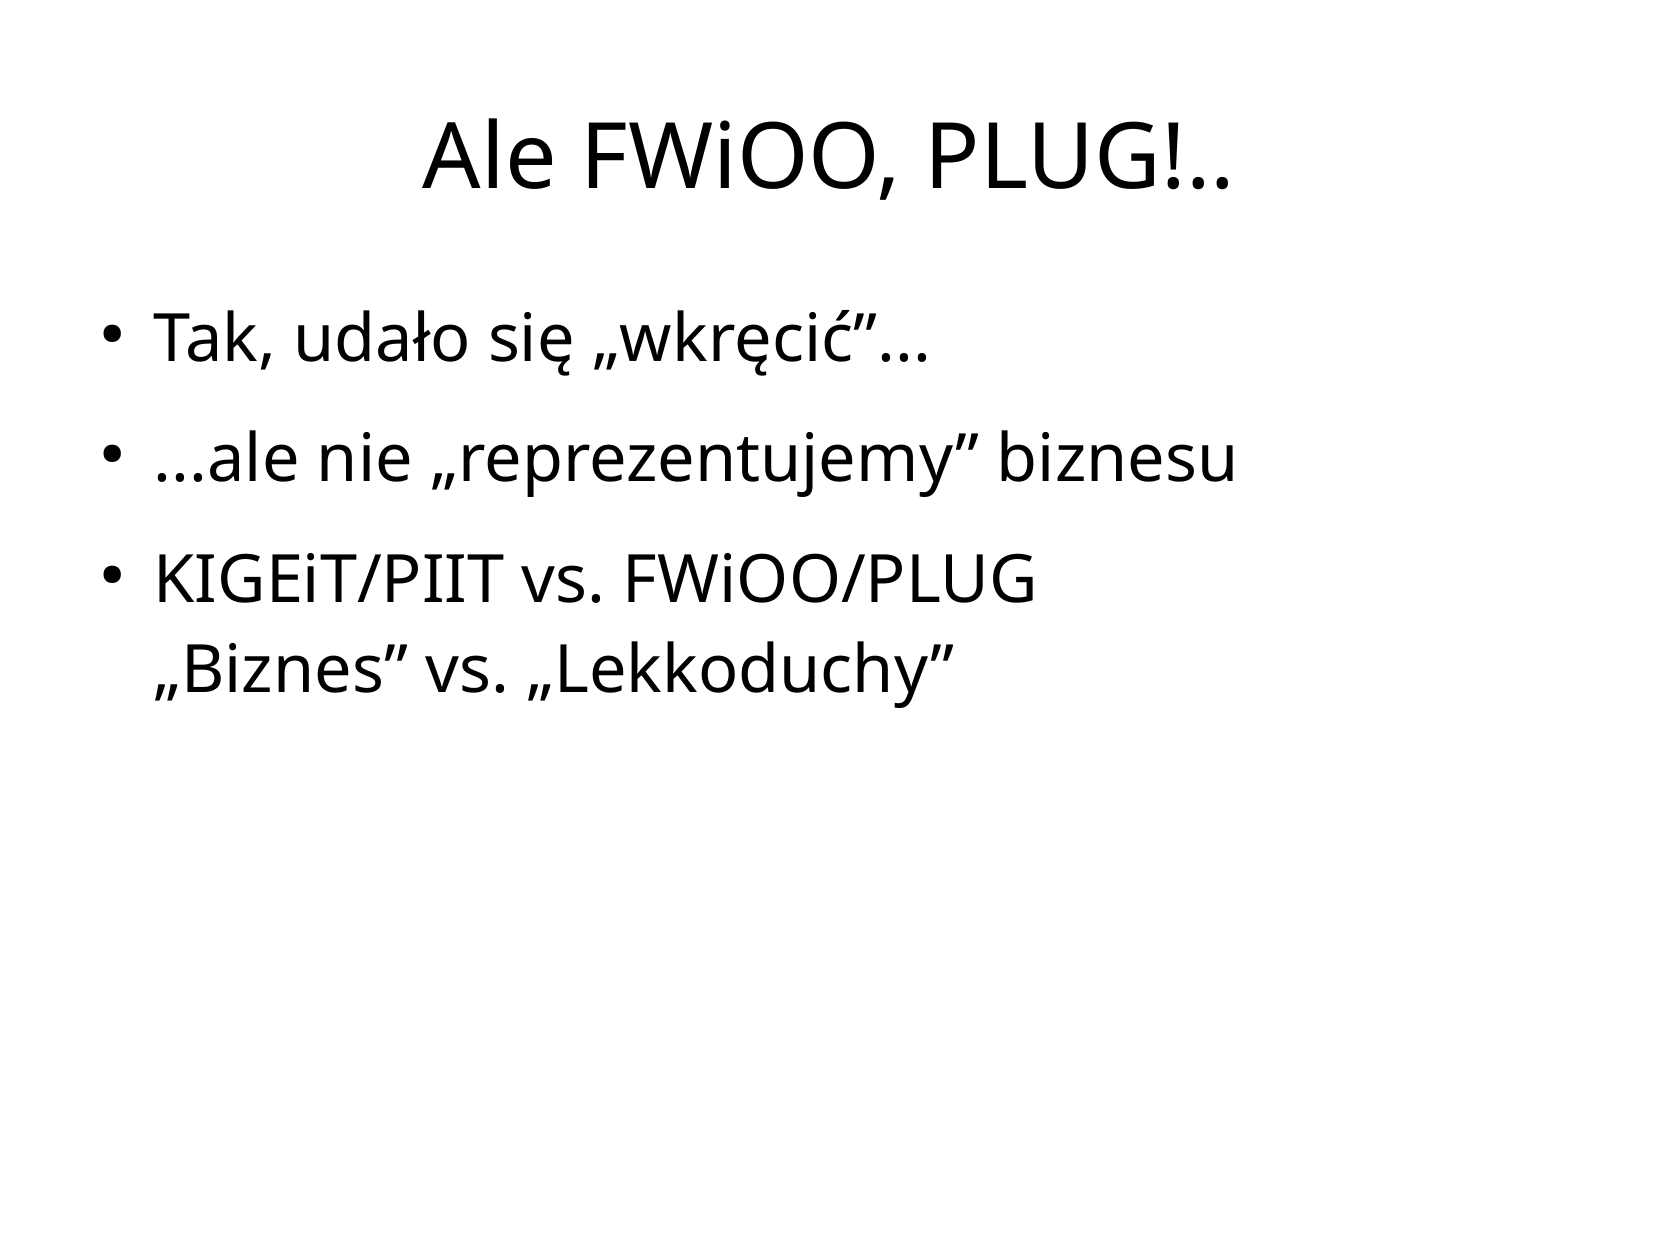

# Ale FWiOO, PLUG!..
Tak, udało się „wkręcić”...
...ale nie „reprezentujemy” biznesu
KIGEiT/PIIT vs. FWiOO/PLUG
„Biznes” vs. „Lekkoduchy”